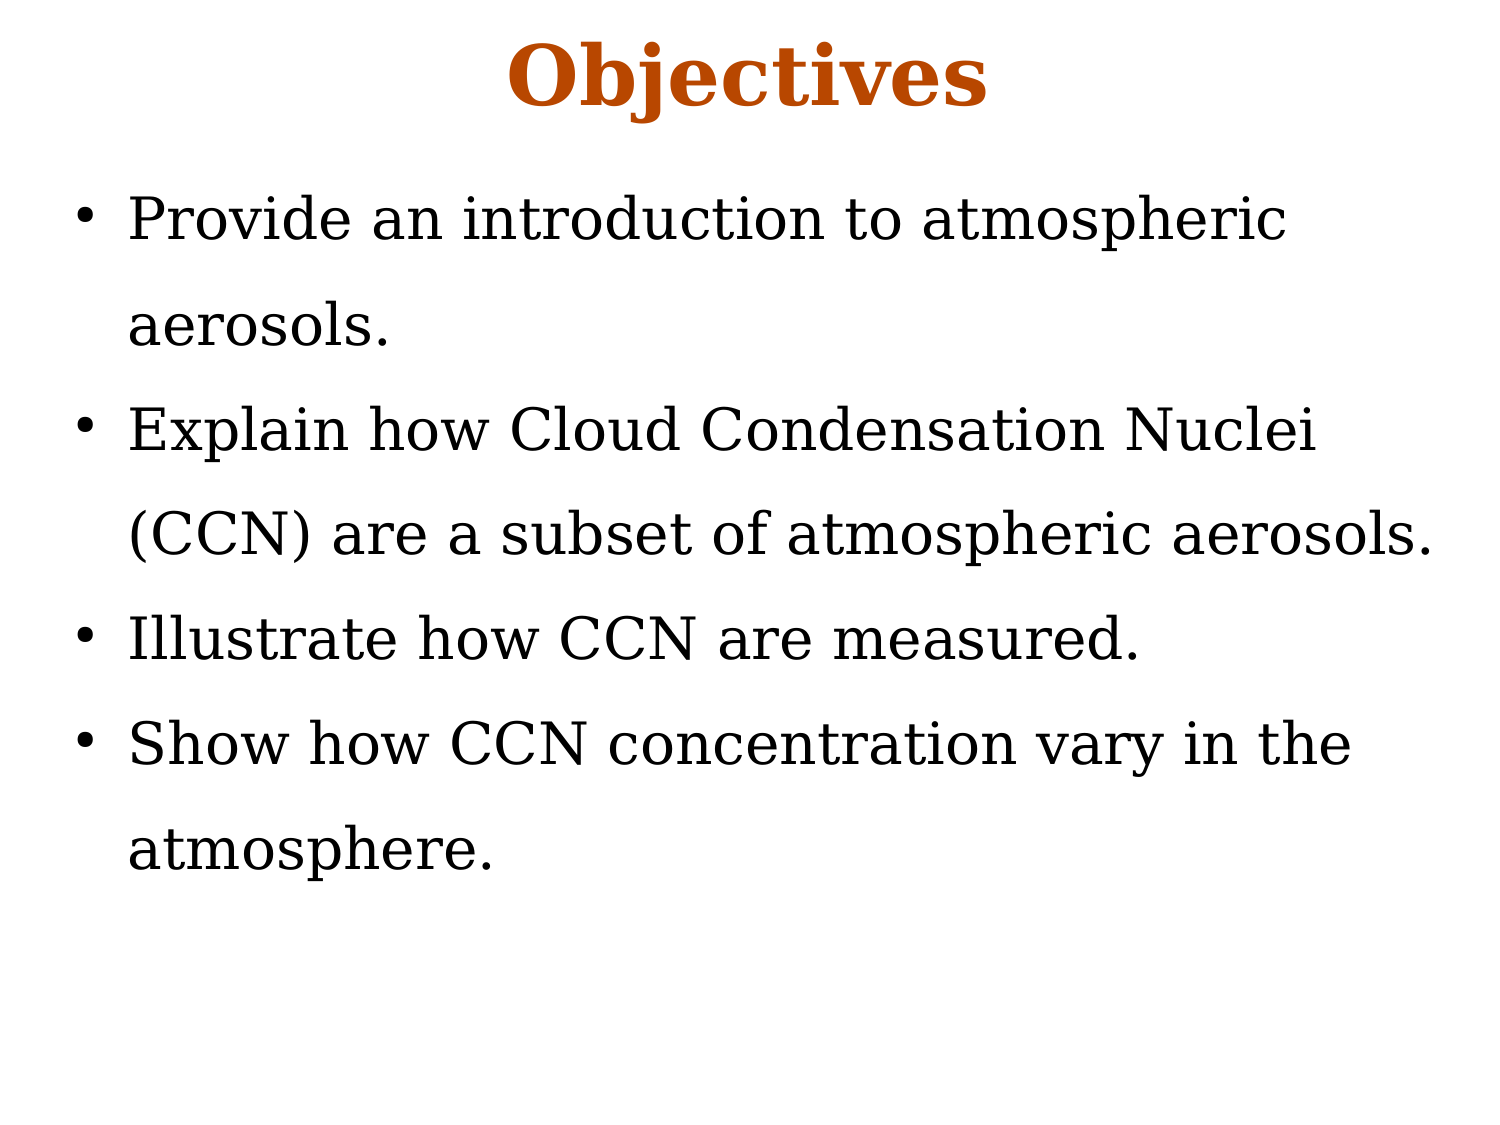

# Objectives
Provide an introduction to atmospheric aerosols.
Explain how Cloud Condensation Nuclei (CCN) are a subset of atmospheric aerosols.
Illustrate how CCN are measured.
Show how CCN concentration vary in the atmosphere.